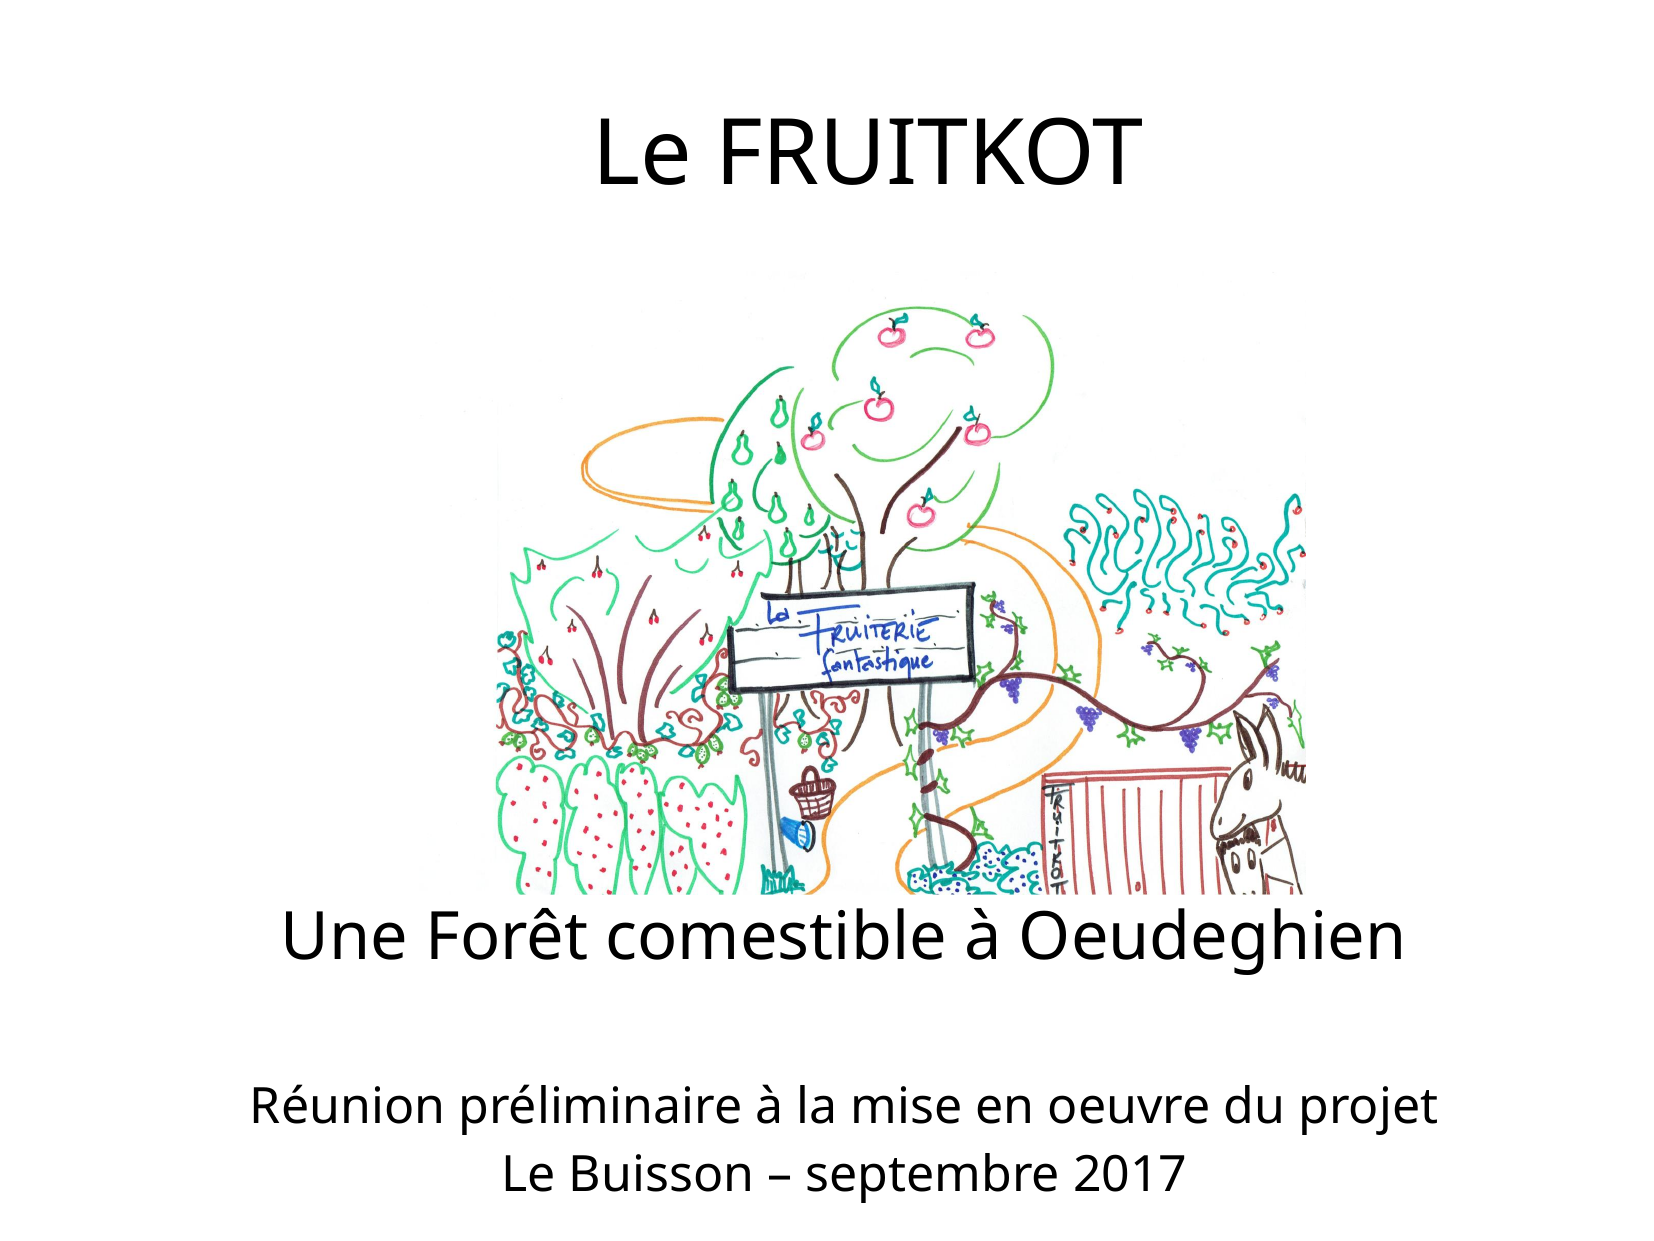

# Le FRUITKOT
Une Forêt comestible à Oeudeghien
Réunion préliminaire à la mise en oeuvre du projet
Le Buisson – septembre 2017